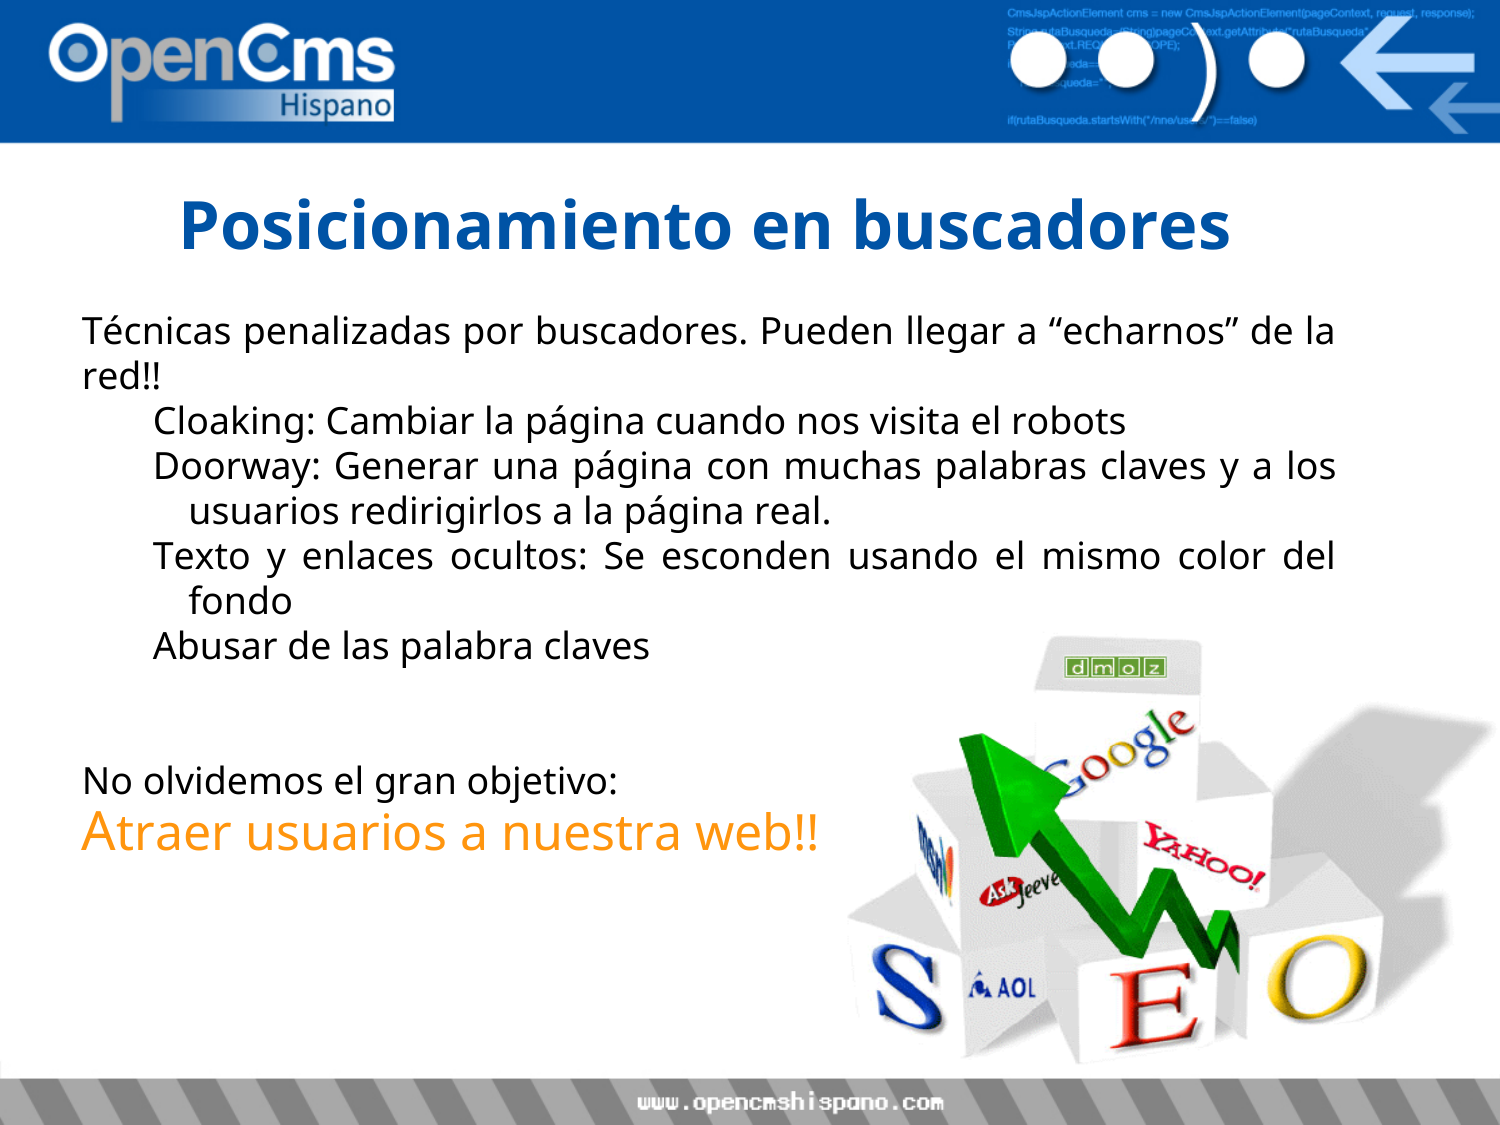

Posicionamiento en buscadores
Técnicas penalizadas por buscadores. Pueden llegar a “echarnos” de la red!!
Cloaking: Cambiar la página cuando nos visita el robots
Doorway: Generar una página con muchas palabras claves y a los usuarios redirigirlos a la página real.
Texto y enlaces ocultos: Se esconden usando el mismo color del fondo
Abusar de las palabra claves
No olvidemos el gran objetivo:
Atraer usuarios a nuestra web!!